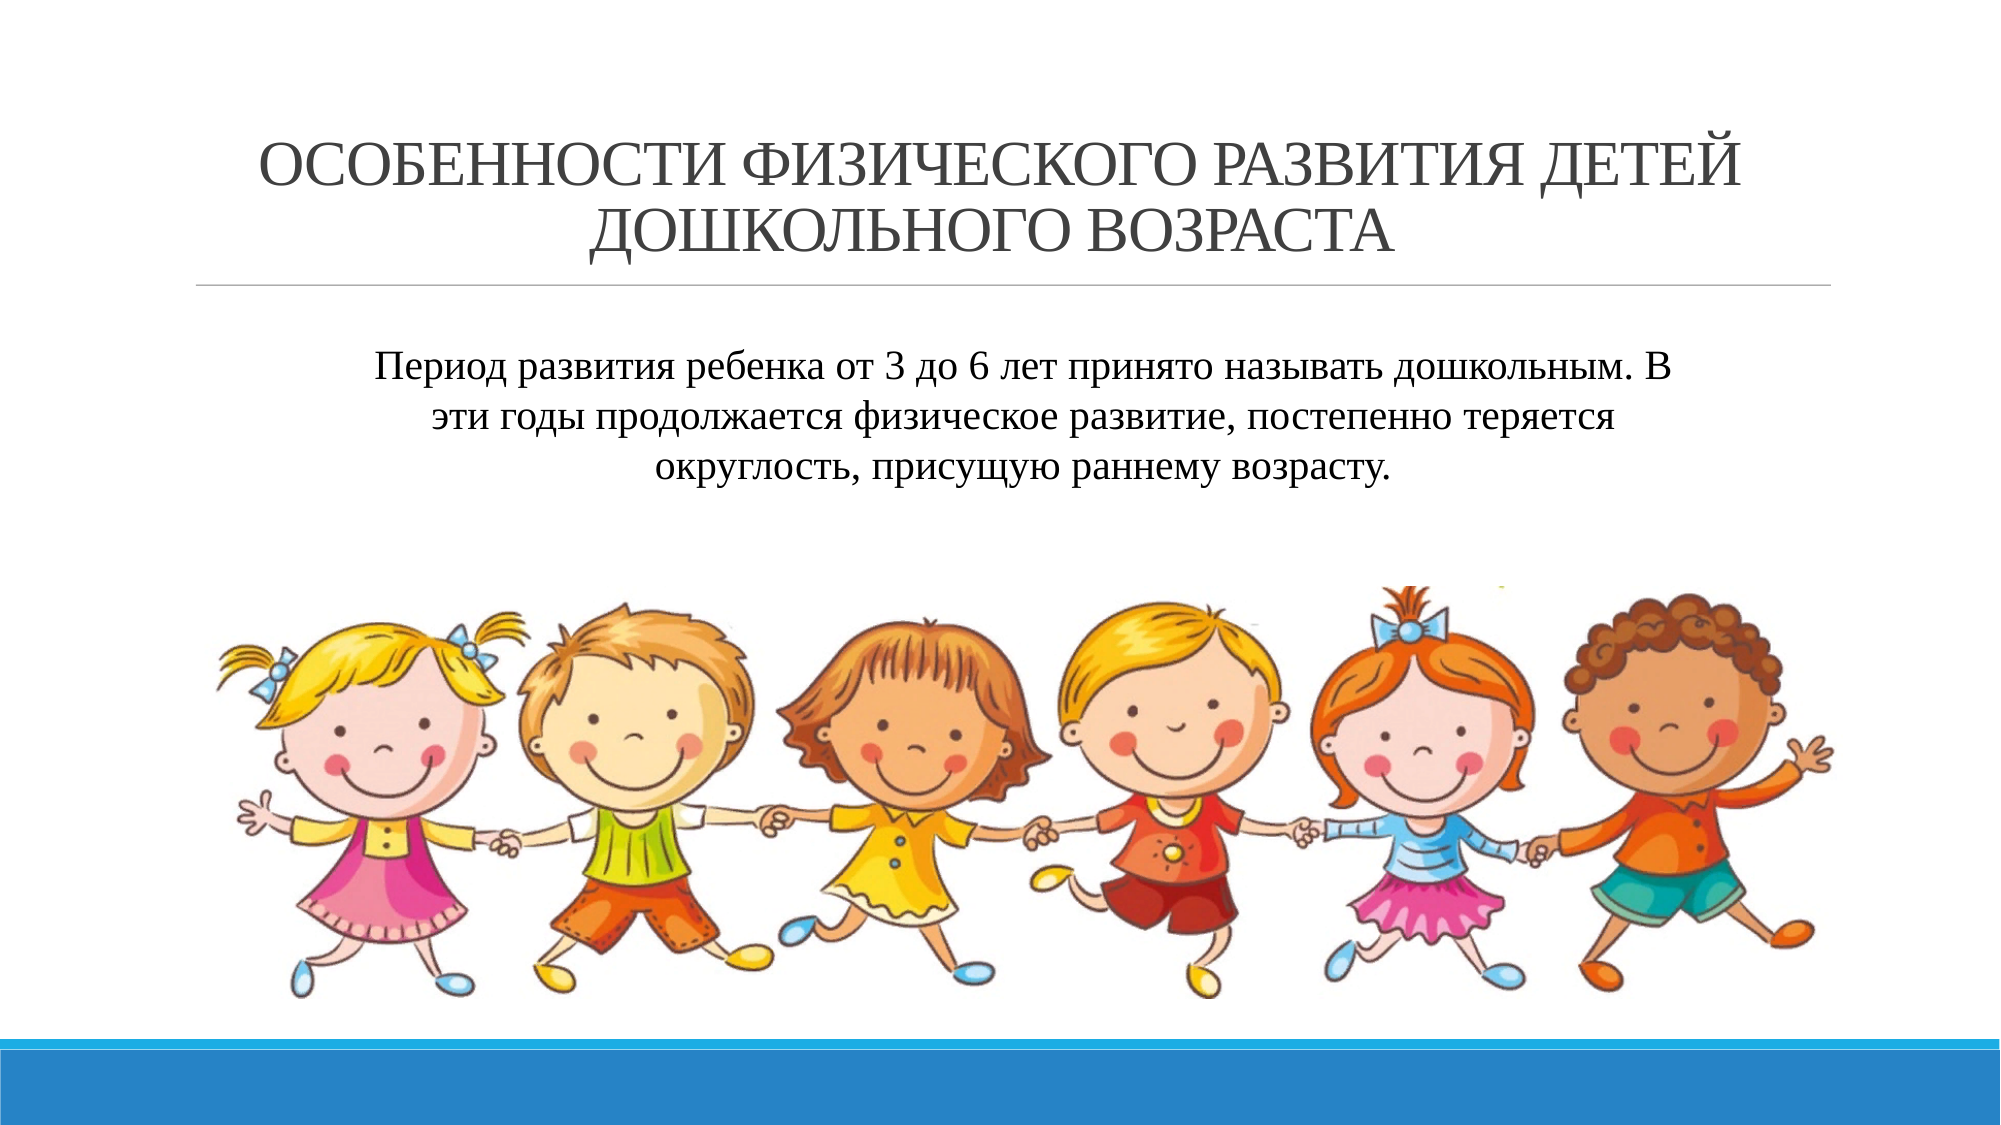

# ОСОБЕННОСТИ ФИЗИЧЕСКОГО РАЗВИТИЯ ДЕТЕЙ ДОШКОЛЬНОГО ВОЗРАСТА
Период развития ребенка от 3 до 6 лет принято называть дошкольным. В эти годы продолжается физическое развитие, постепенно теряется округлость, присущую раннему возрасту.